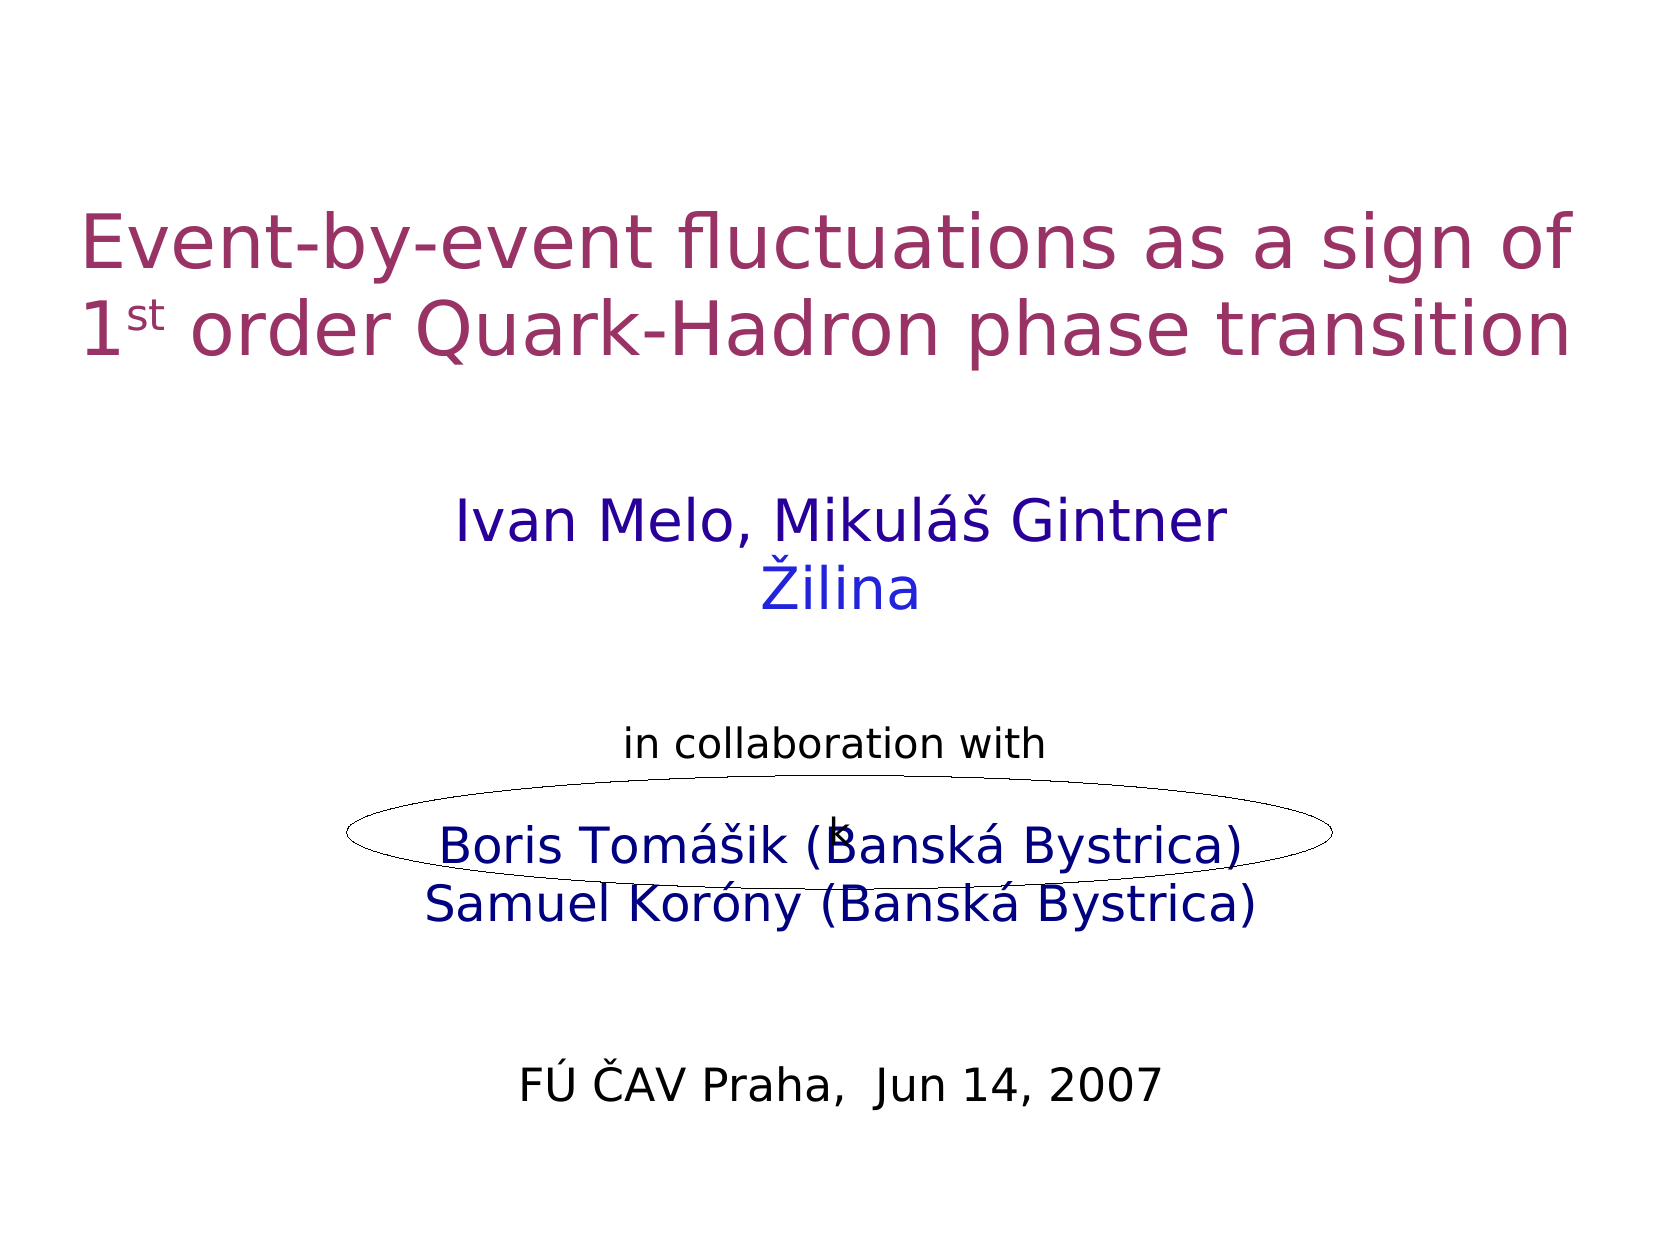

# Event-by-event fluctuations as a sign of 1st order Quark-Hadron phase transition
Ivan Melo, Mikuláš Gintner
Žilina
in collaboration with
Boris Tomášik (Banská Bystrica)
Samuel Koróny (Banská Bystrica)
FÚ ČAV Praha, Jun 14, 2007
k
1